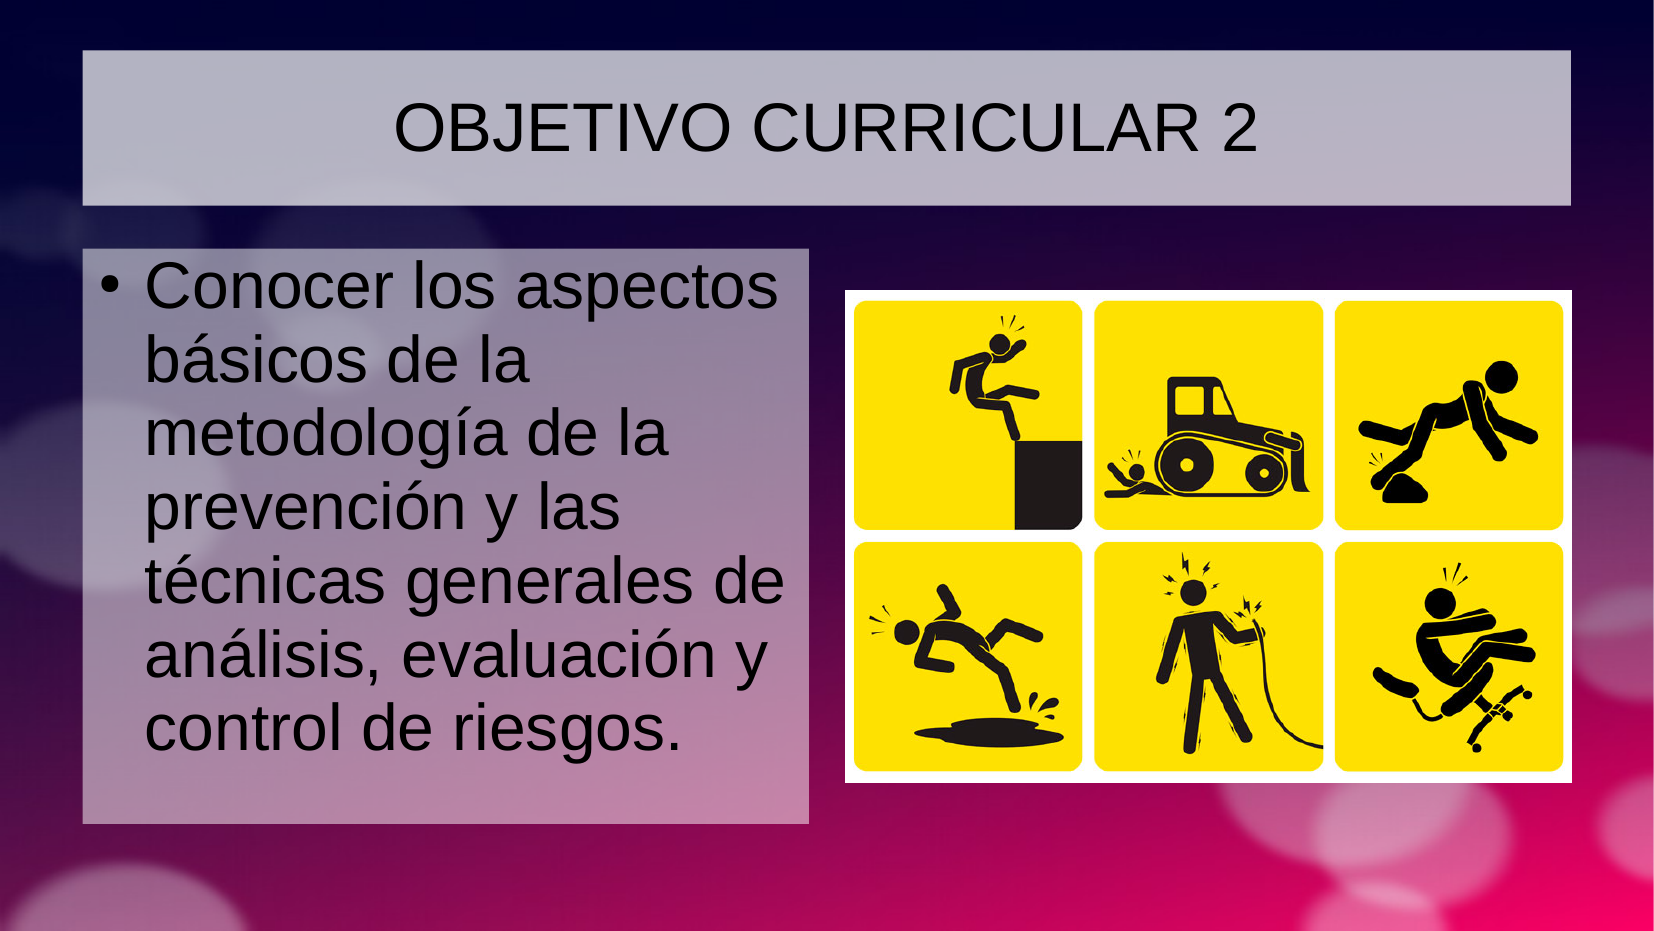

# OBJETIVO CURRICULAR 2
Conocer los aspectos básicos de la metodología de la prevención y las técnicas generales de análisis, evaluación y control de riesgos.